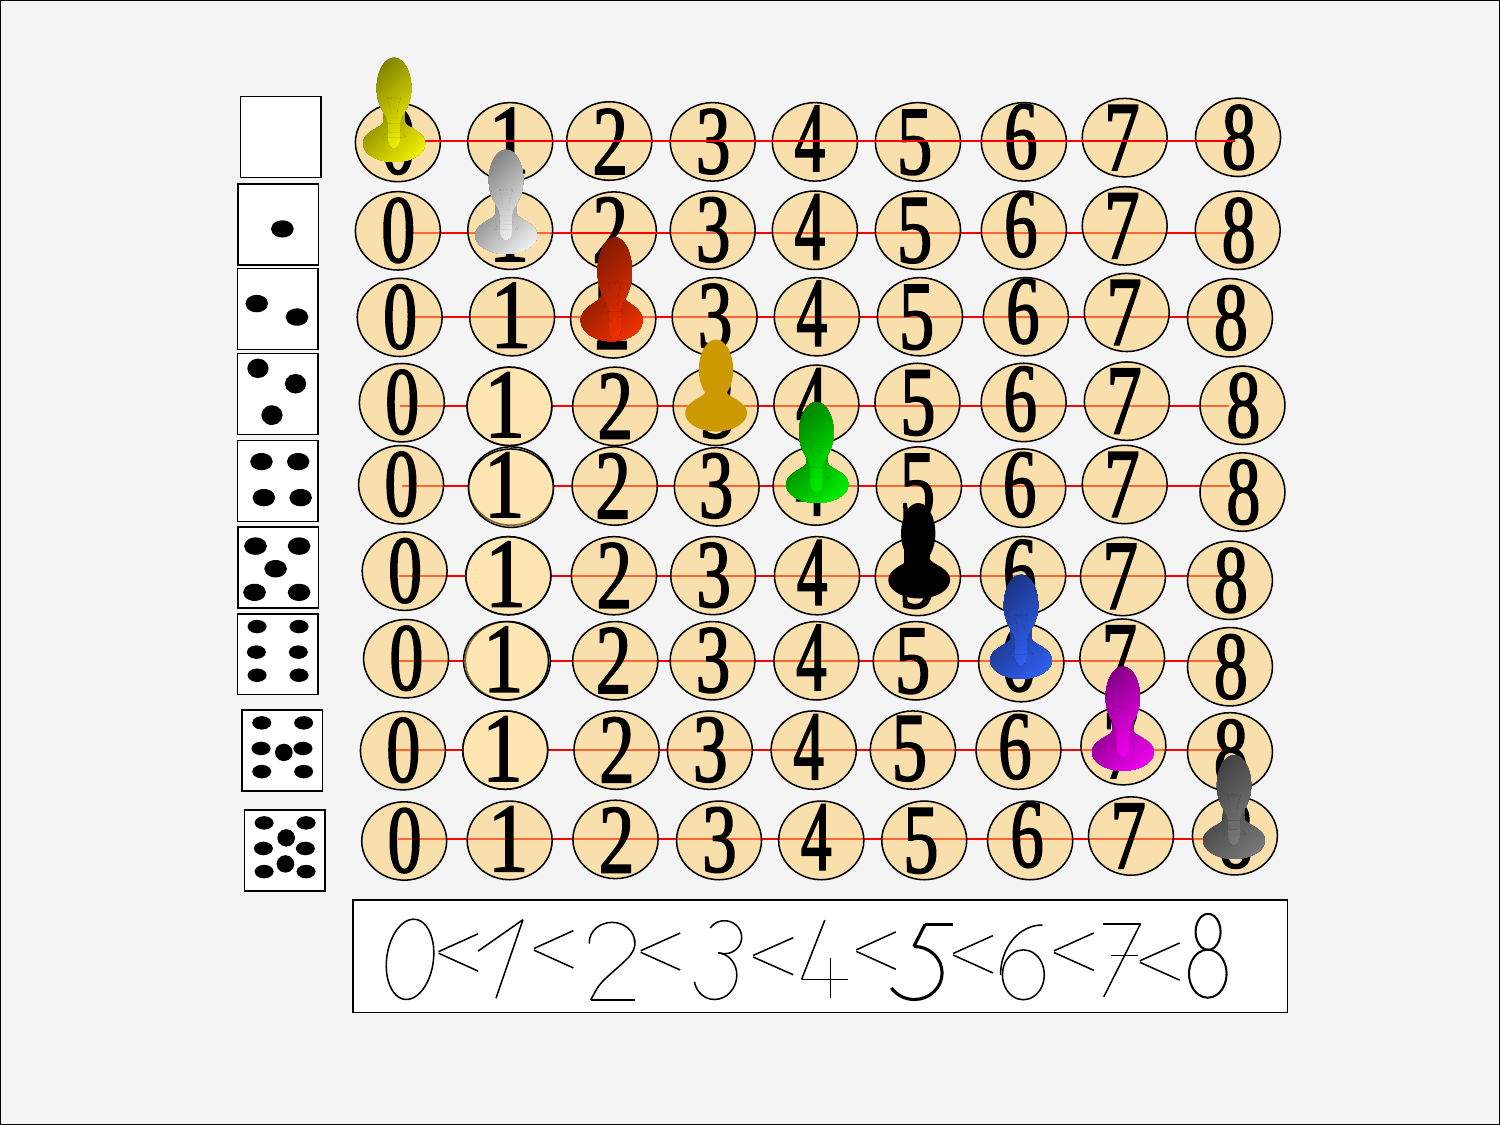

# Porovnávání
8
7
1
3
4
5
6
0
2
7
1
3
4
5
6
0
2
8
7
1
3
4
5
6
0
2
8
7
5
6
0
4
8
3
1
2
7
0
4
5
3
3
3
3
6
1
8
2
0
6
7
5
4
8
1
2
7
0
5
6
4
1
8
2
7
4
5
6
0
8
1
2
8
7
1
3
4
5
6
0
2